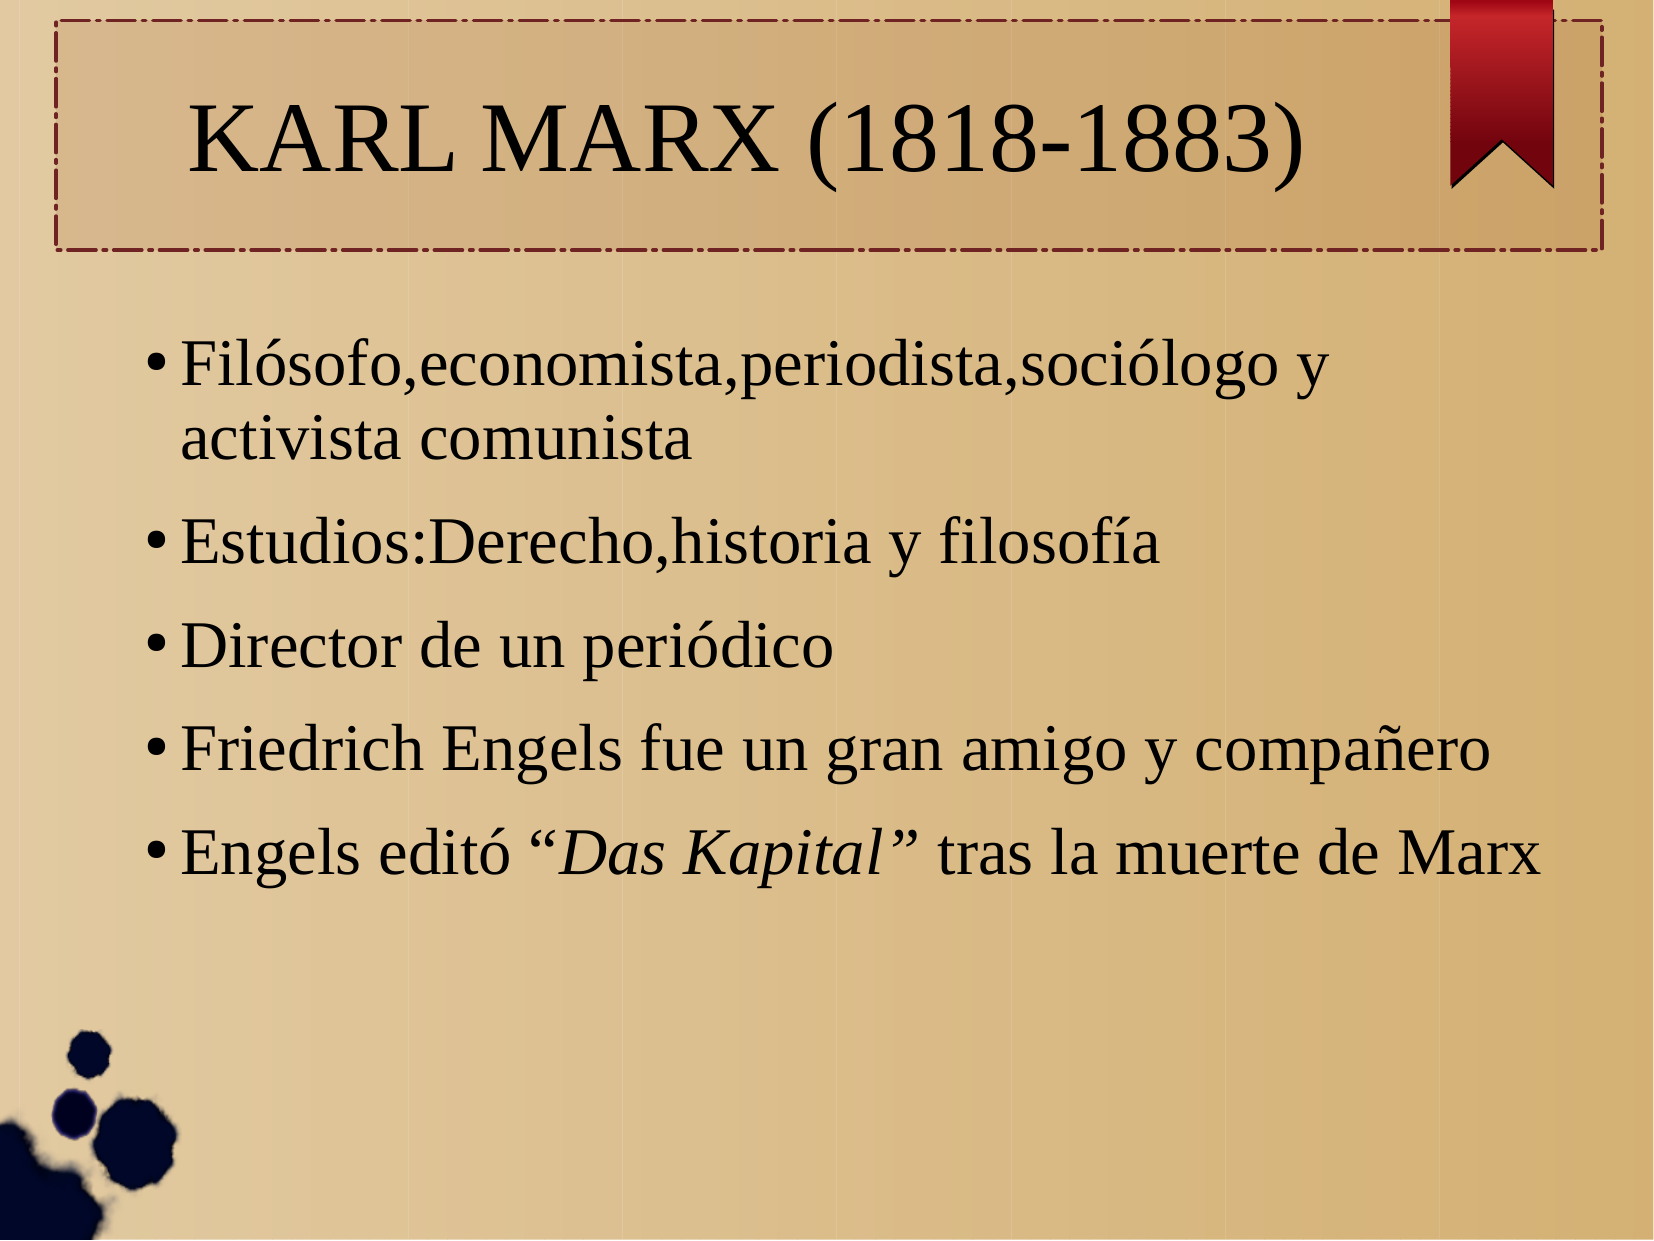

# KARL MARX (1818-1883)
Filósofo,economista,periodista,sociólogo y activista comunista
Estudios:Derecho,historia y filosofía
Director de un periódico
Friedrich Engels fue un gran amigo y compañero
Engels editó “Das Kapital” tras la muerte de Marx